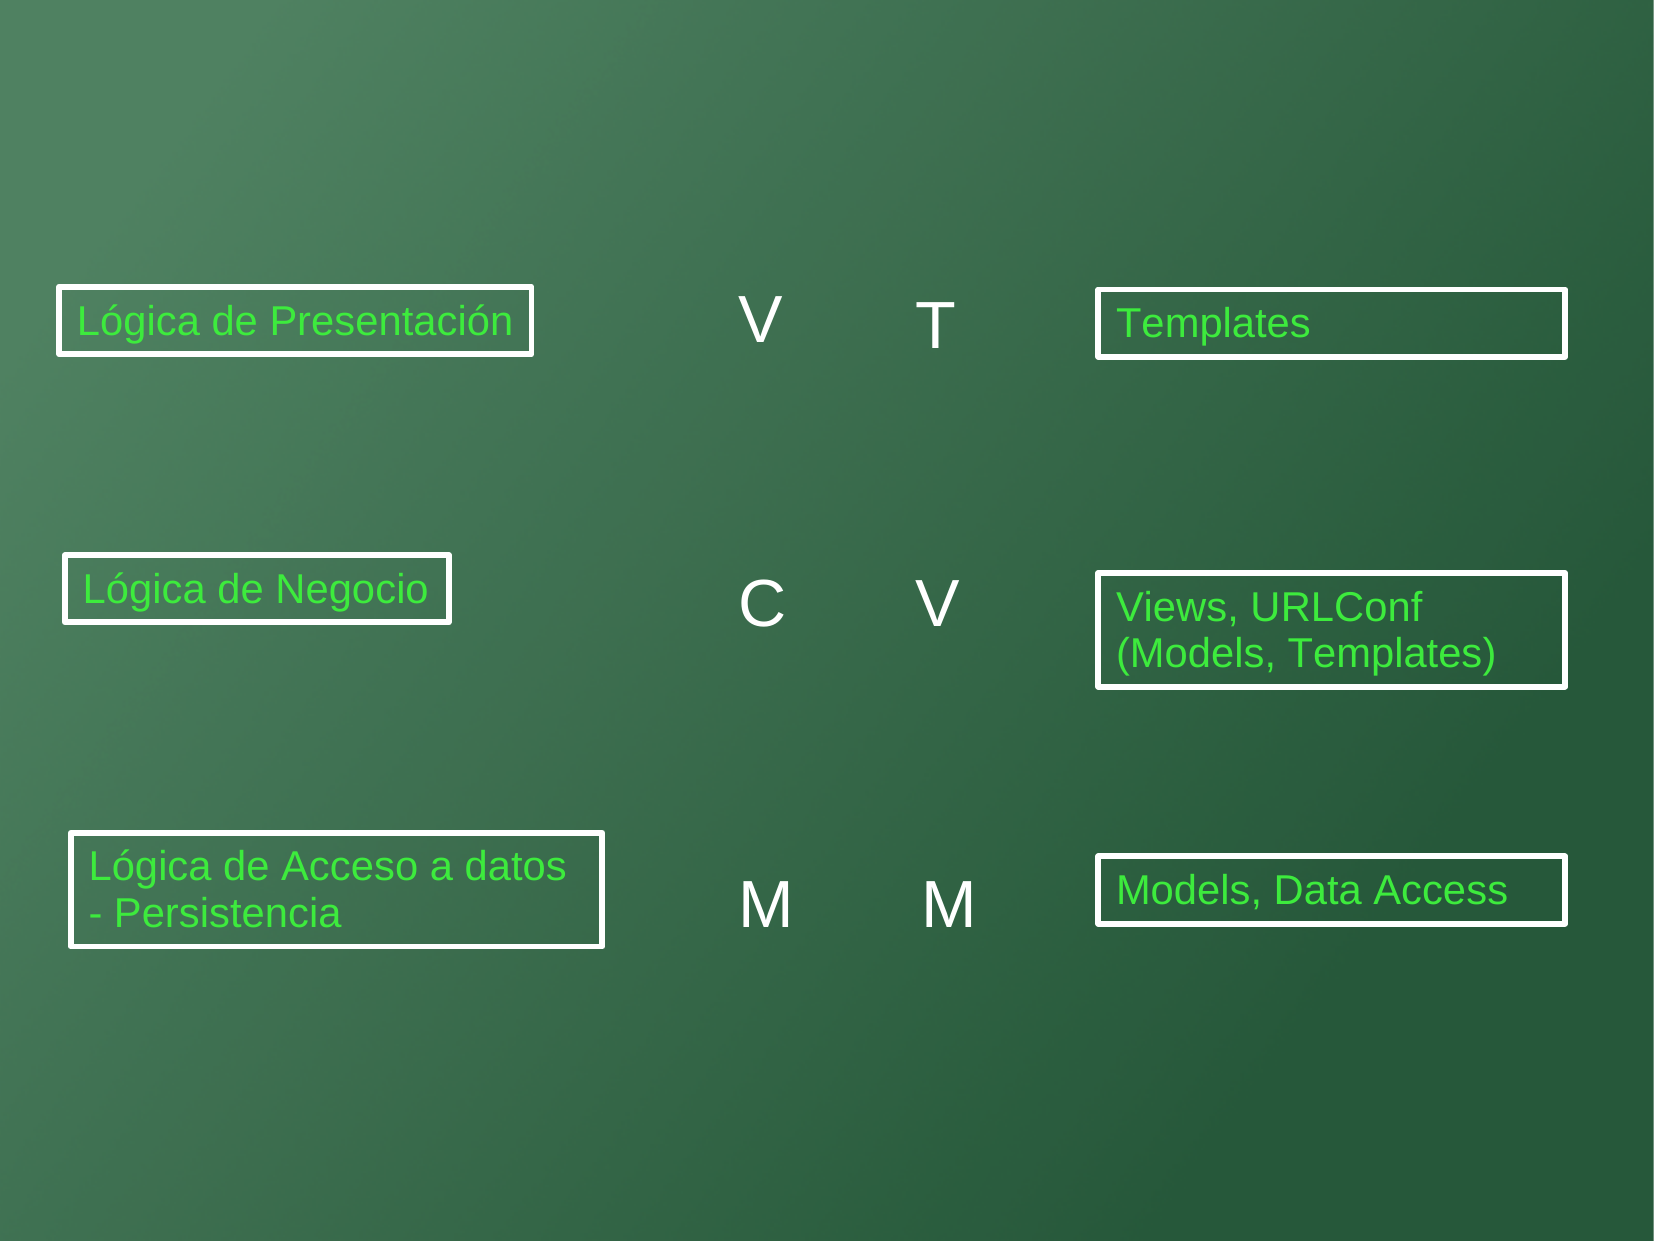

V
T
Lógica de Presentación
Templates
Lógica de Negocio
C
V
Views, URLConf
(Models, Templates)
Lógica de Acceso a datos - Persistencia
M
M
Models, Data Access